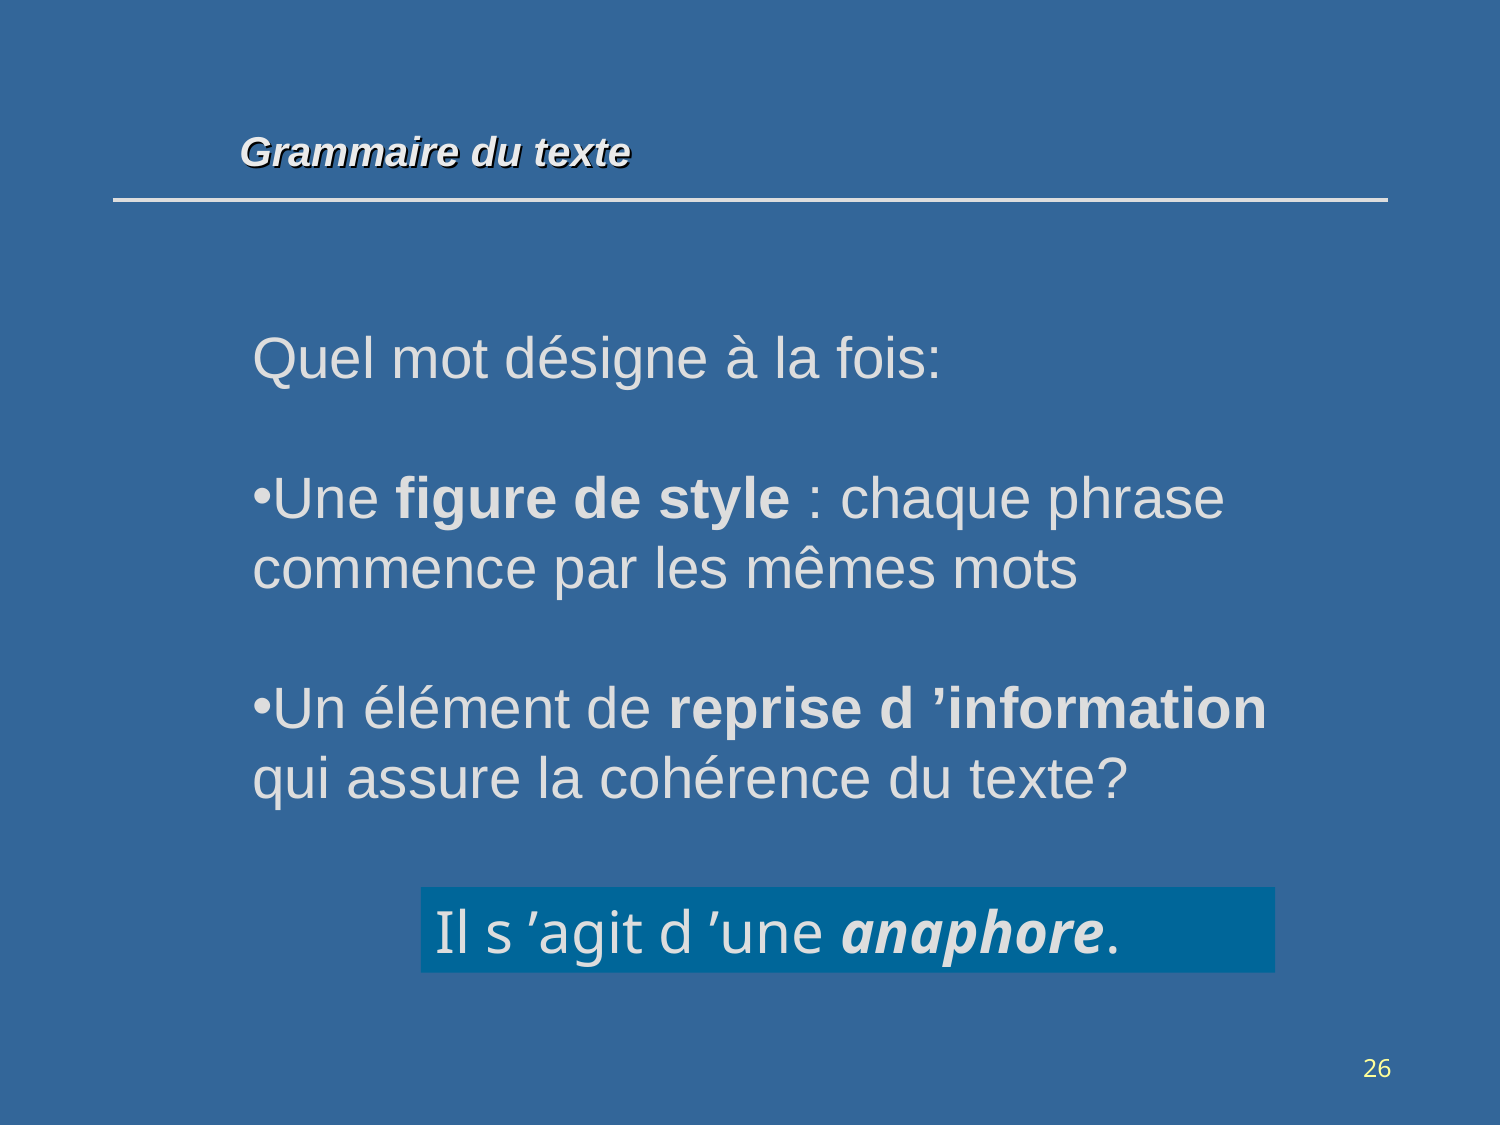

Grammaire du texte
Quel mot désigne à la fois:
Une figure de style : chaque phrase commence par les mêmes mots
Un élément de reprise d ’information qui assure la cohérence du texte?
Il s ’agit d ’une anaphore.
26